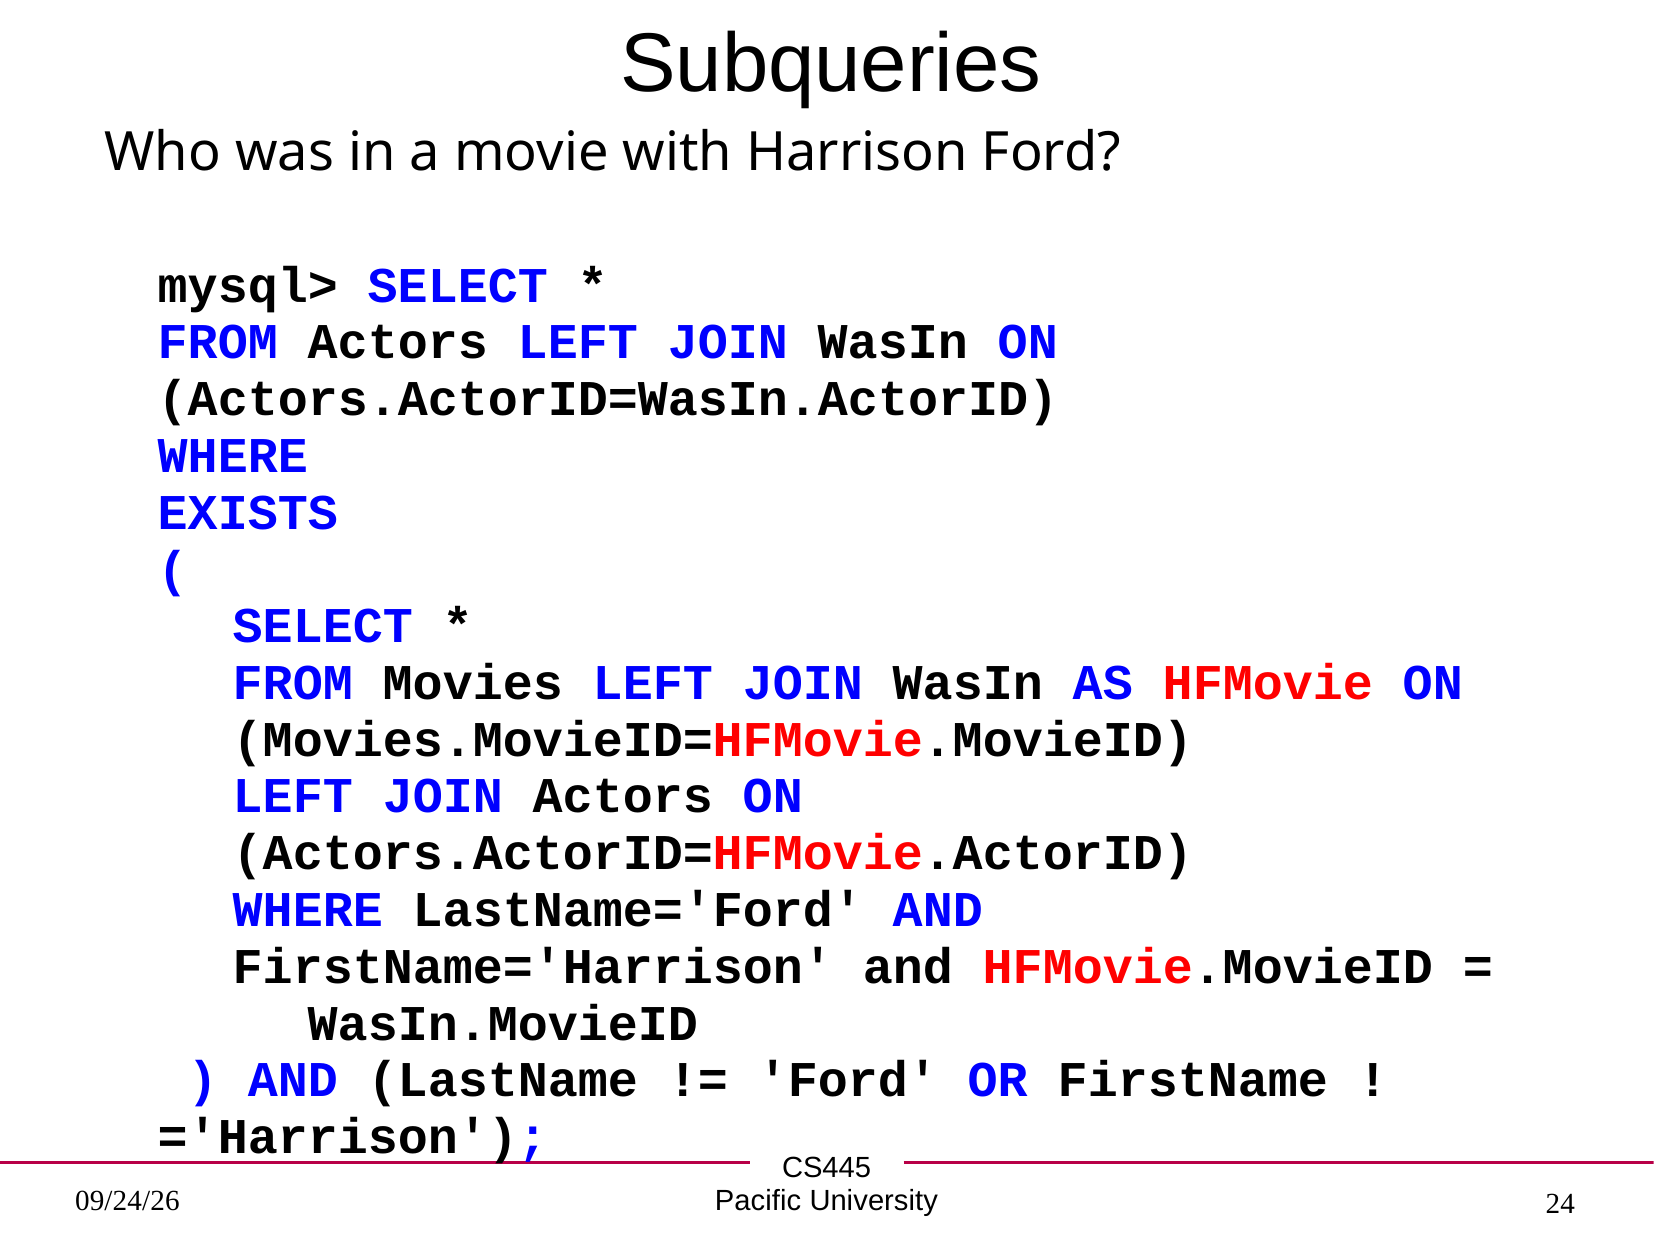

# Subqueries
Who was in a movie with Harrison Ford?
mysql> SELECT *
FROM Actors LEFT JOIN WasIn ON (Actors.ActorID=WasIn.ActorID)
WHERE
EXISTS
(
	SELECT *
	FROM Movies LEFT JOIN WasIn AS HFMovie ON
	(Movies.MovieID=HFMovie.MovieID)
	LEFT JOIN Actors ON
	(Actors.ActorID=HFMovie.ActorID)
	WHERE LastName='Ford' AND
	FirstName='Harrison' and HFMovie.MovieID = 		WasIn.MovieID
 ) AND (LastName != 'Ford' OR FirstName !='Harrison');